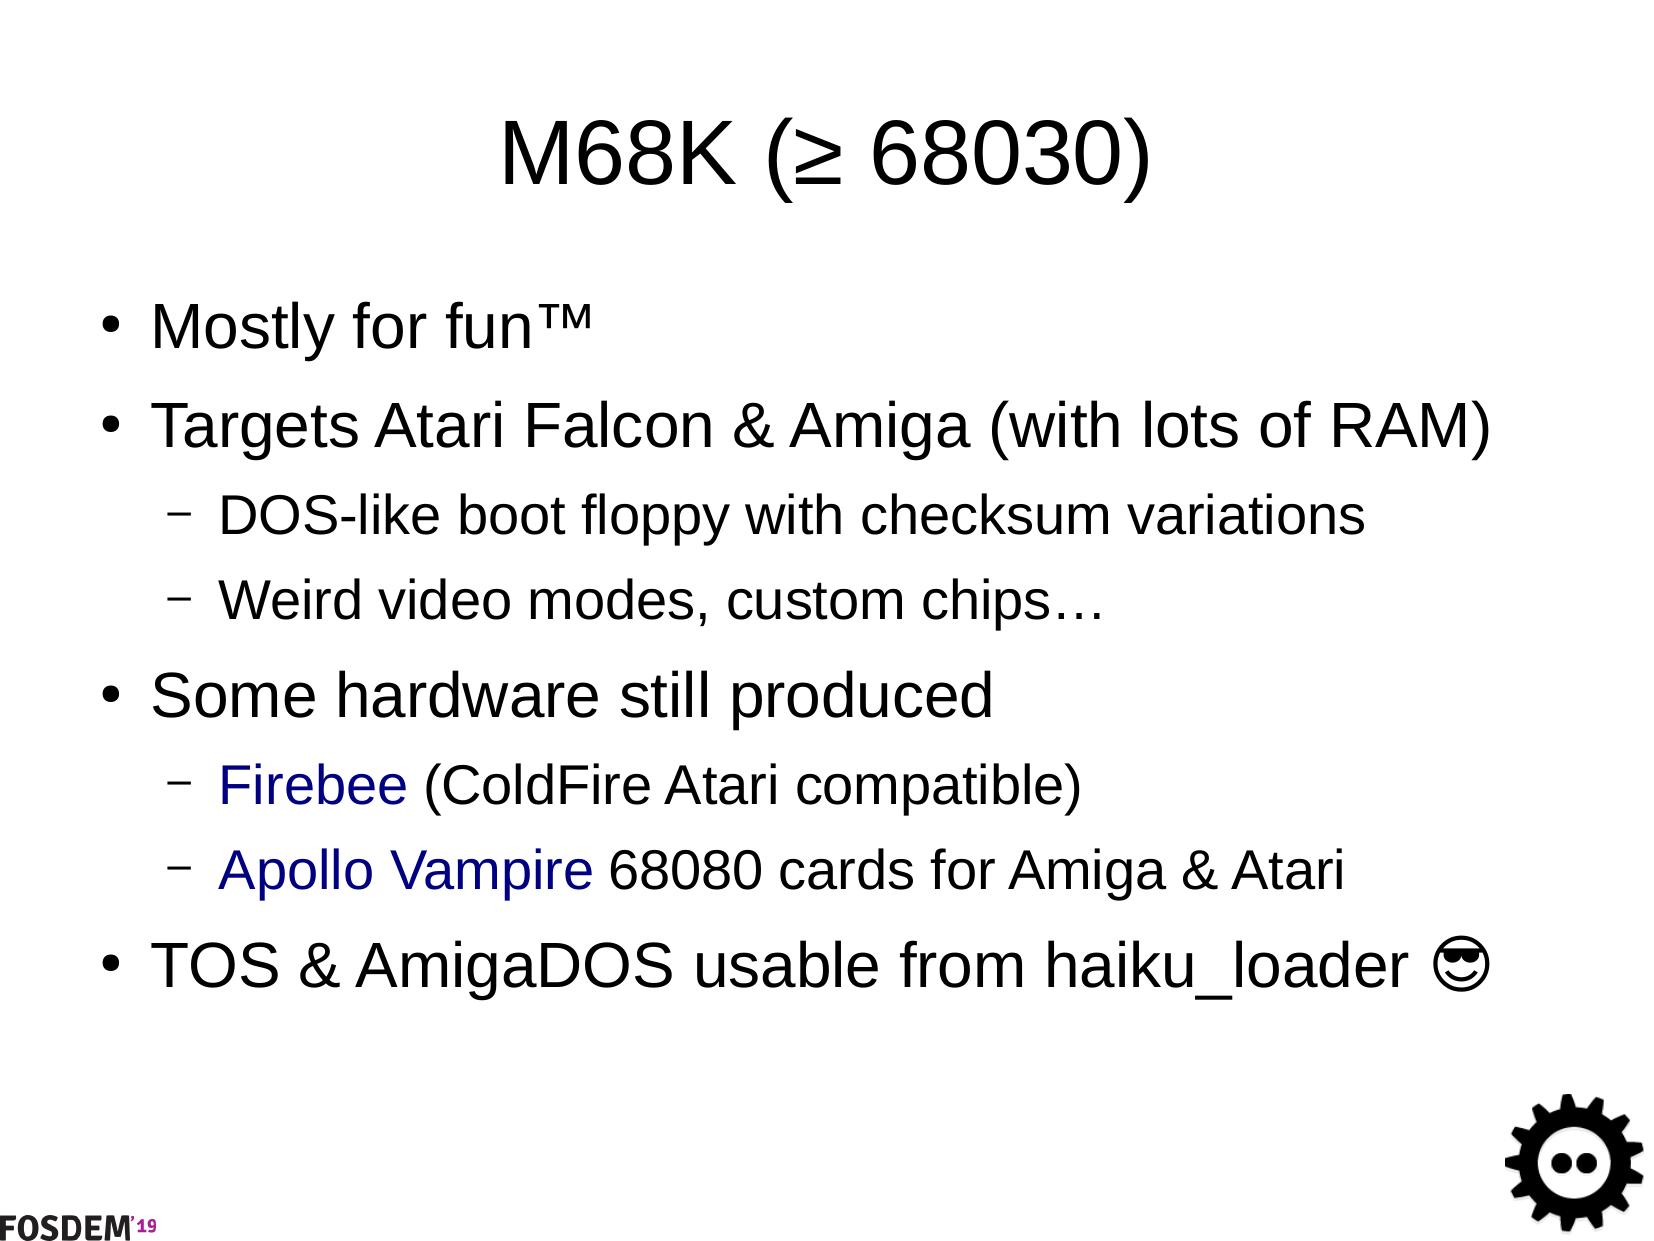

# M68K (≥ 68030)
Mostly for fun™
Targets Atari Falcon & Amiga (with lots of RAM)
DOS-like boot floppy with checksum variations
Weird video modes, custom chips…
Some hardware still produced
Firebee (ColdFire Atari compatible)
Apollo Vampire 68080 cards for Amiga & Atari
TOS & AmigaDOS usable from haiku_loader 😎